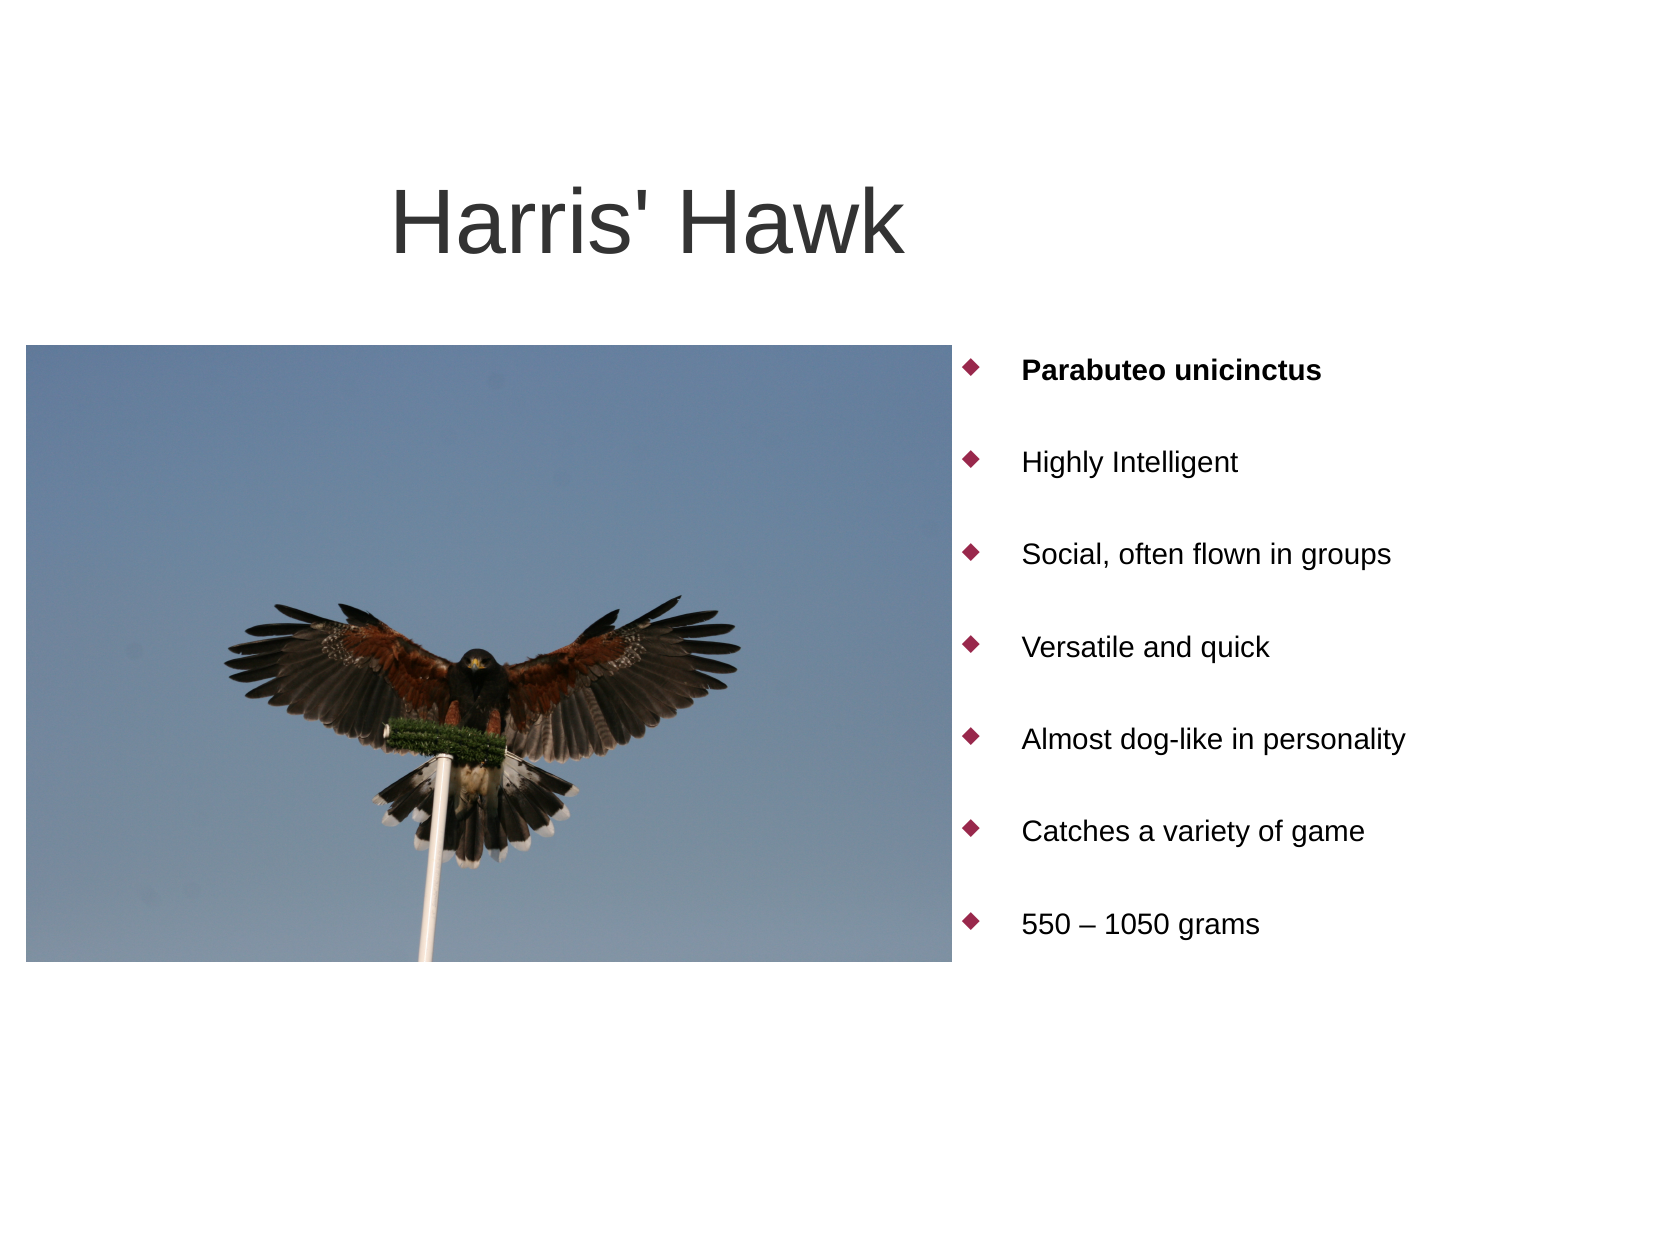

# Harris' Hawk ‏
Parabuteo unicinctus
Highly Intelligent
Social, often flown in groups
Versatile and quick
Almost dog-like in personality
Catches a variety of game
550 – 1050 grams